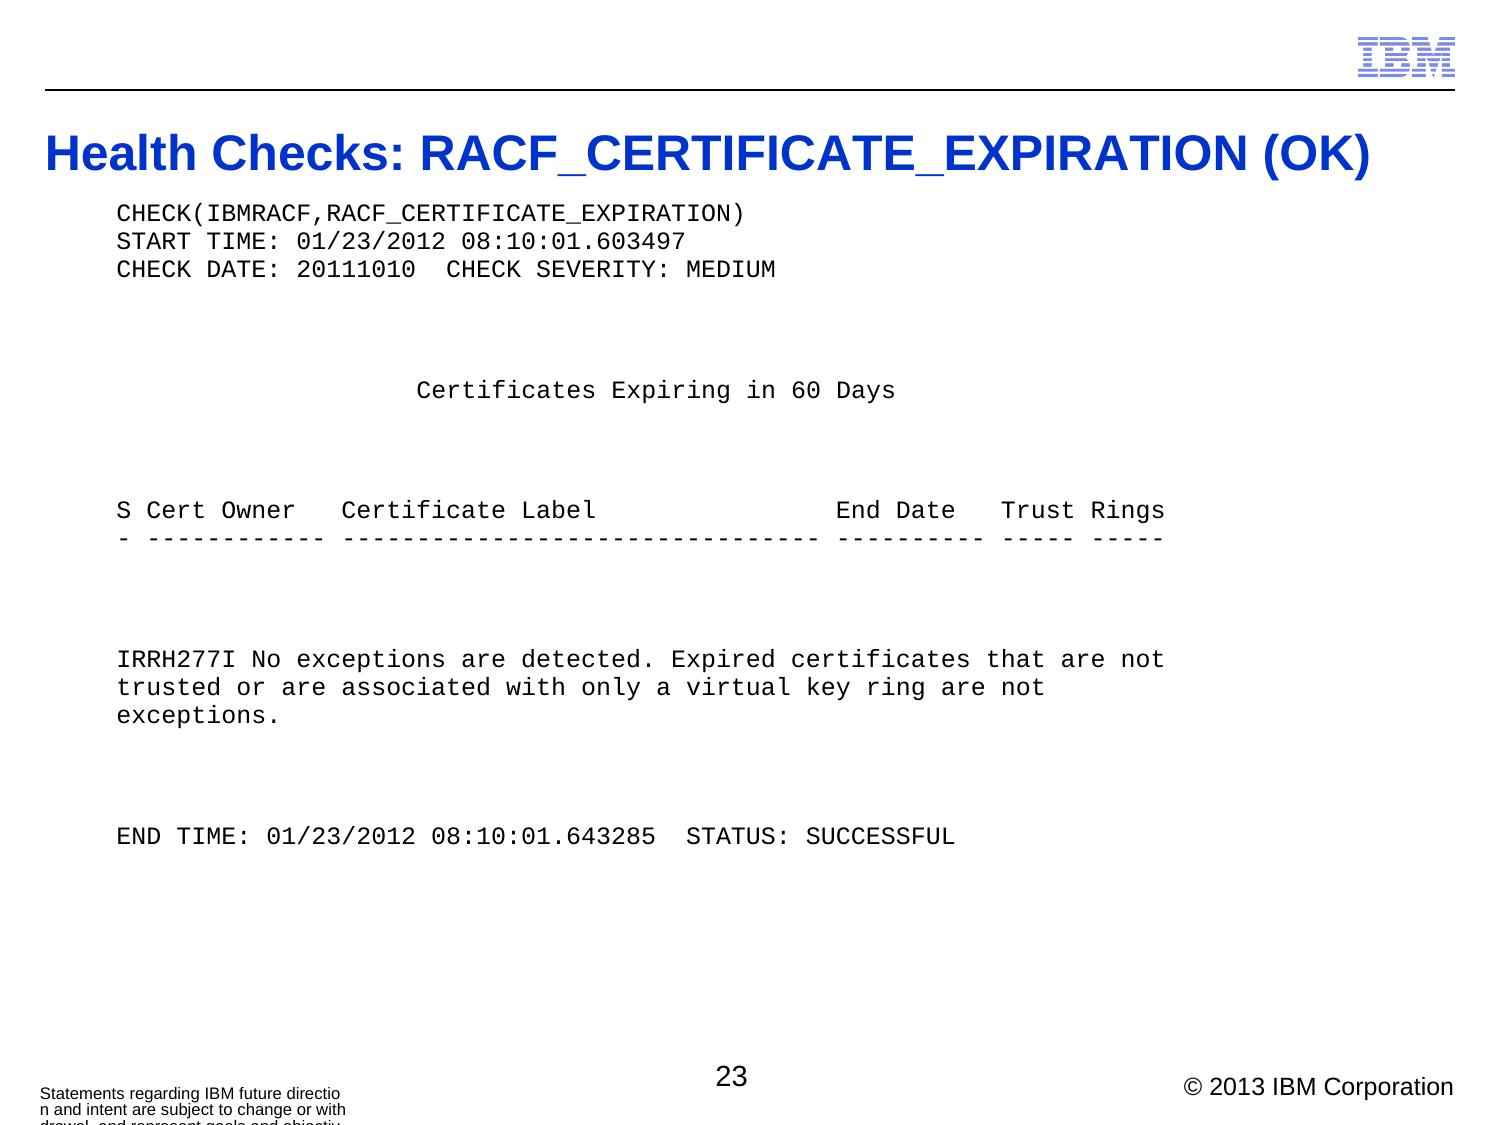

# Health Checks: RACF_CERTIFICATE_EXPIRATION (OK)
| CHECK(IBMRACF,RACF\_CERTIFICATE\_EXPIRATION) START TIME: 01/23/2012 08:10:01.603497 CHECK DATE: 20111010 CHECK SEVERITY: MEDIUM Certificates Expiring in 60 Days S Cert Owner Certificate Label End Date Trust Rings - ------------ -------------------------------- ---------- ----- ----- IRRH277I No exceptions are detected. Expired certificates that are not trusted or are associated with only a virtual key ring are not exceptions. END TIME: 01/23/2012 08:10:01.643285 STATUS: SUCCESSFUL |
| --- |
23
Statements regarding IBM future direction and intent are subject to change or withdrawal, and represent goals and objectives only.